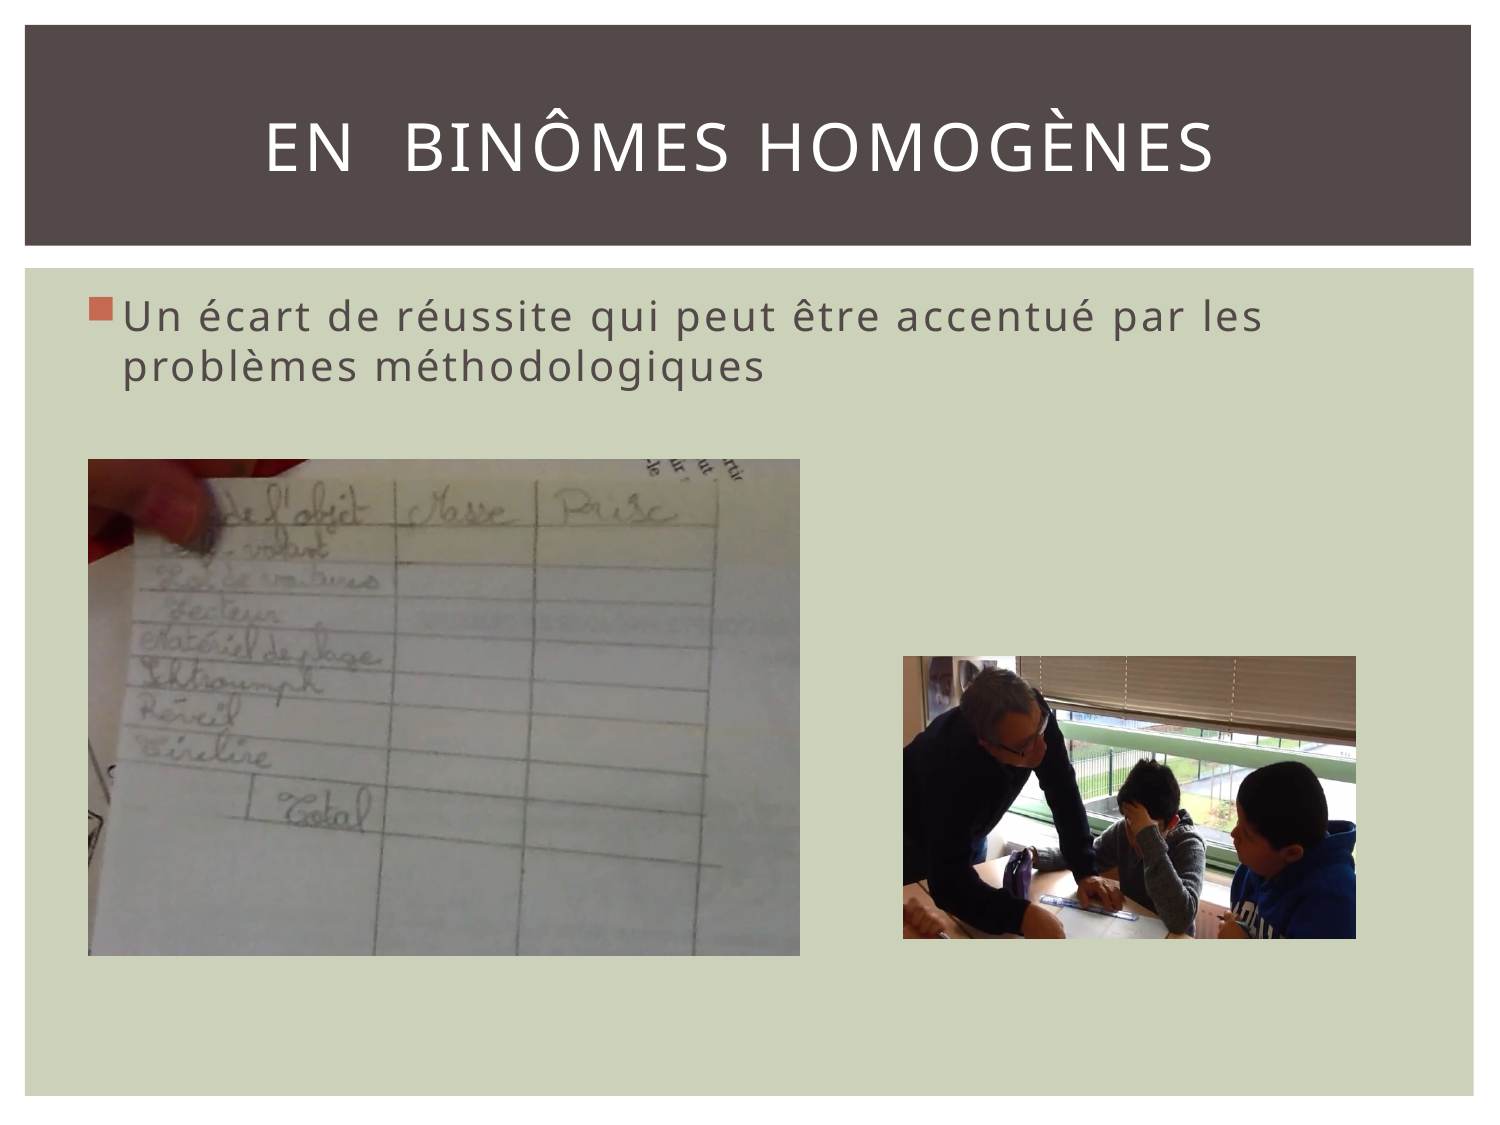

En binômes homogènes
# Un écart de réussite qui peut être accentué par les problèmes méthodologiques